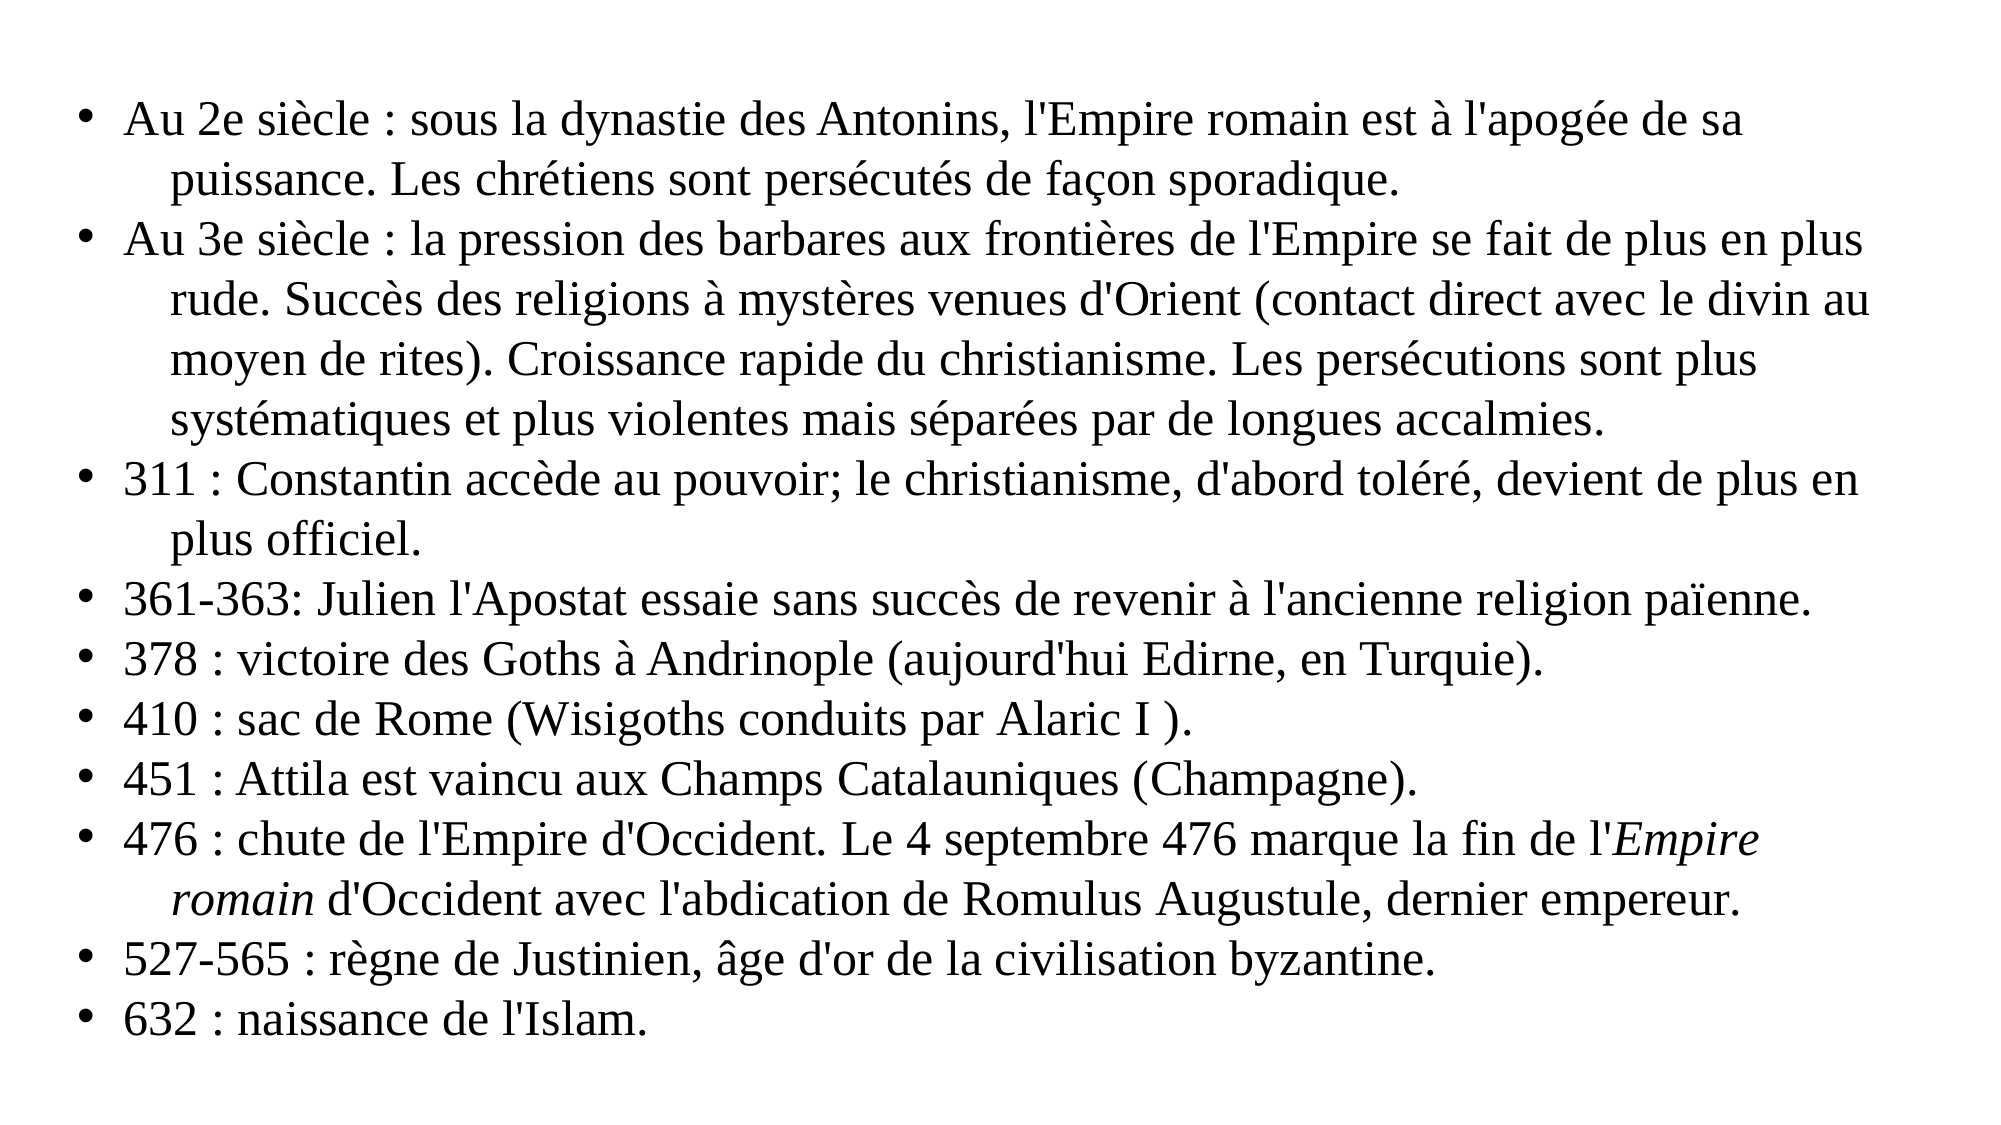

Au 2e siècle : sous la dynastie des Antonins, l'Empire romain est à l'apogée de sa puissance. Les chrétiens sont persécutés de façon sporadique.
Au 3e siècle : la pression des barbares aux frontières de l'Empire se fait de plus en plus rude. Succès des religions à mystères venues d'Orient (contact direct avec le divin au moyen de rites). Croissance rapide du christianisme. Les persécutions sont plus systématiques et plus violentes mais séparées par de longues accalmies.
311 : Constantin accède au pouvoir; le christianisme, d'abord toléré, devient de plus en plus officiel.
361-363: Julien l'Apostat essaie sans succès de revenir à l'ancienne religion païenne.
378 : victoire des Goths à Andrinople (aujourd'hui Edirne, en Turquie).
410 : sac de Rome (Wisigoths conduits par Alaric I ).
451 : Attila est vaincu aux Champs Catalauniques (Champagne).
476 : chute de l'Empire d'Occident. Le 4 septembre 476 marque la fin de l'Empire romain d'Occident avec l'abdication de Romulus Augustule, dernier empereur.
527-565 : règne de Justinien, âge d'or de la civilisation byzantine.
632 : naissance de l'Islam.